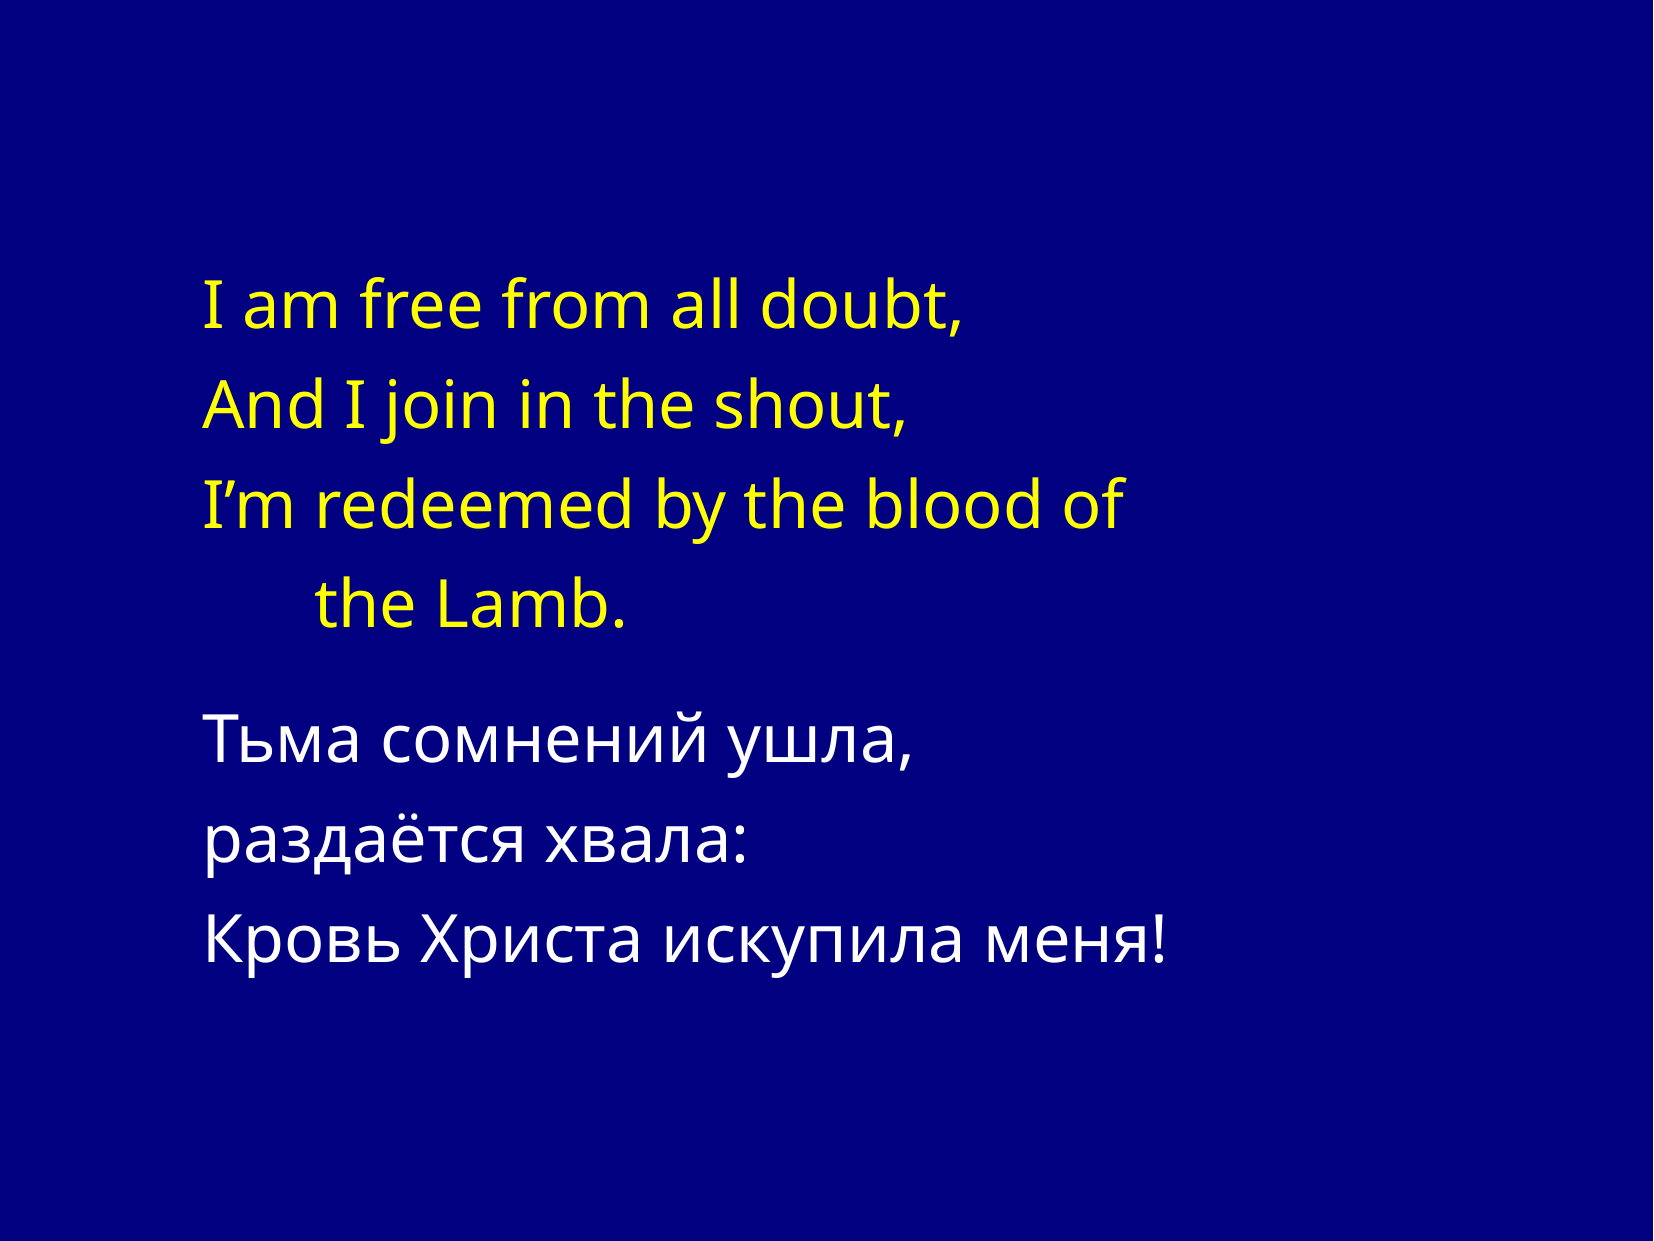

I am free from all doubt,
	And I join in the shout,
	I’m redeemed by the blood of
		the Lamb.
	Тьма сомнений ушла,
	раздаётся хвала:
	Кровь Христа искупила меня!